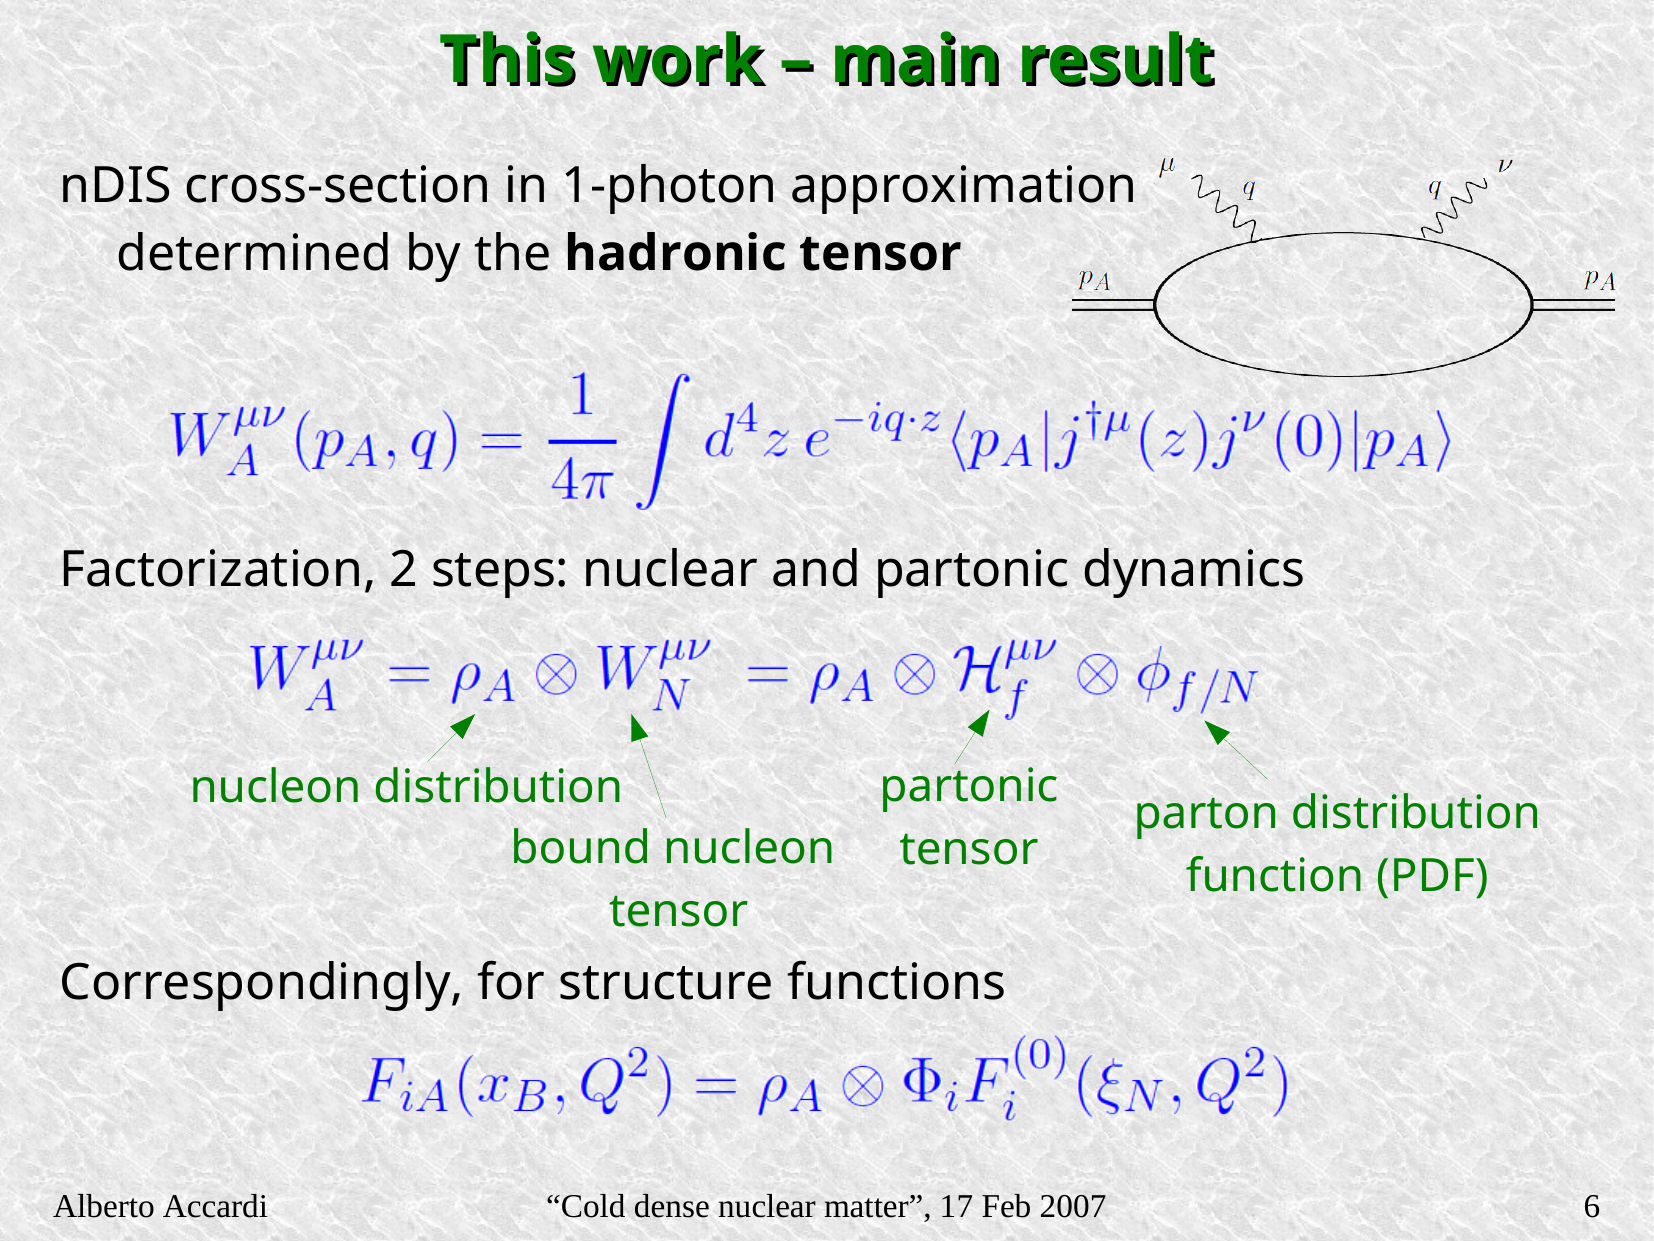

This work – main result
nDIS cross-section in 1-photon approximation
determined by the hadronic tensor
Factorization, 2 steps: nuclear and partonic dynamics
nucleon distribution
bound nucleon
tensor
partonic
tensor
parton distribution
function (PDF)
Correspondingly, for structure functions
Alberto Accardi
Padova U.
6